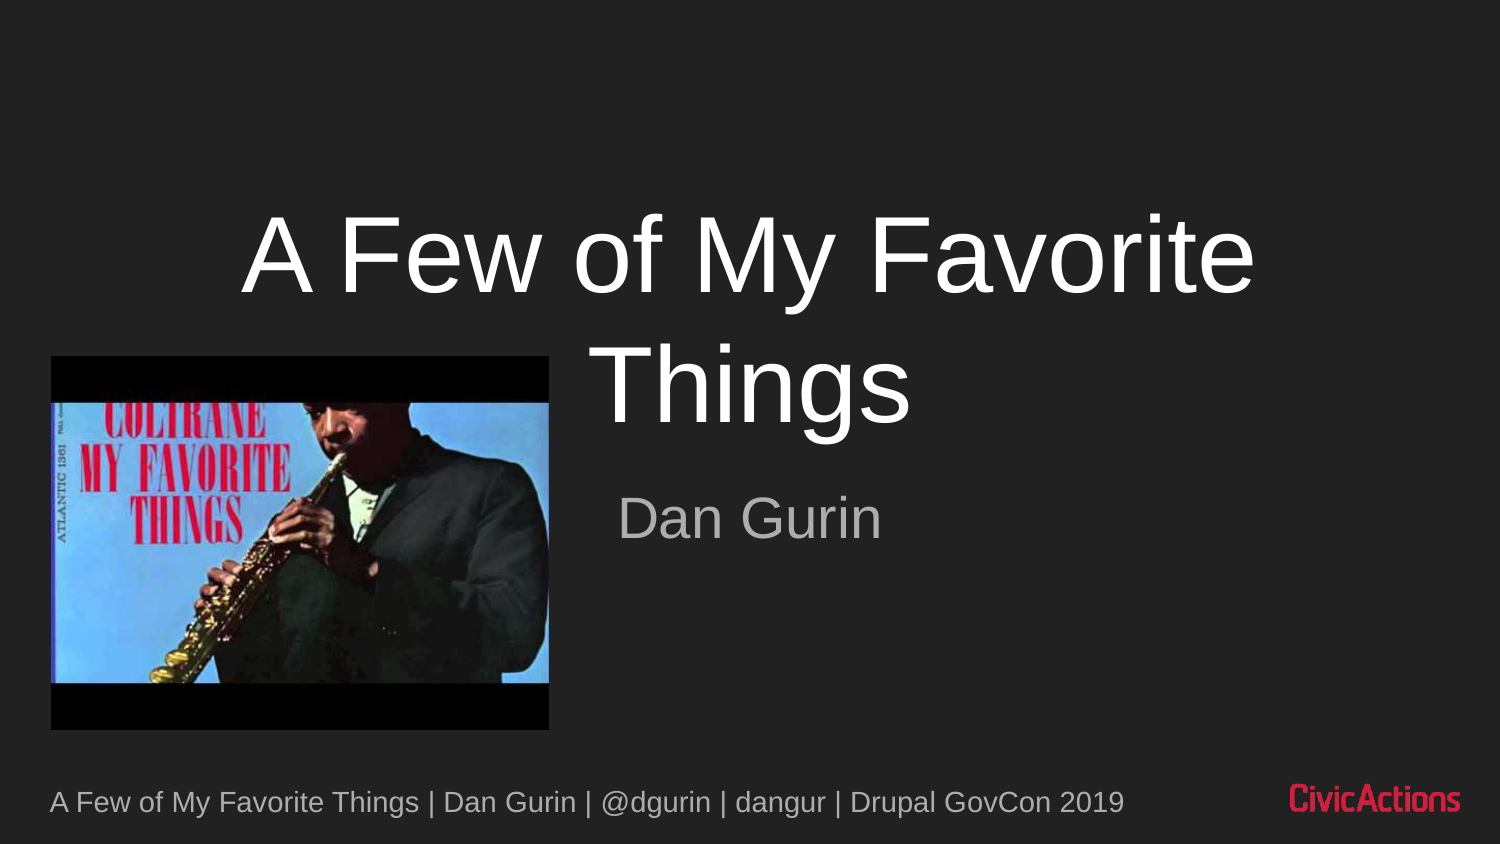

# A Few of My Favorite Things
Dan Gurin